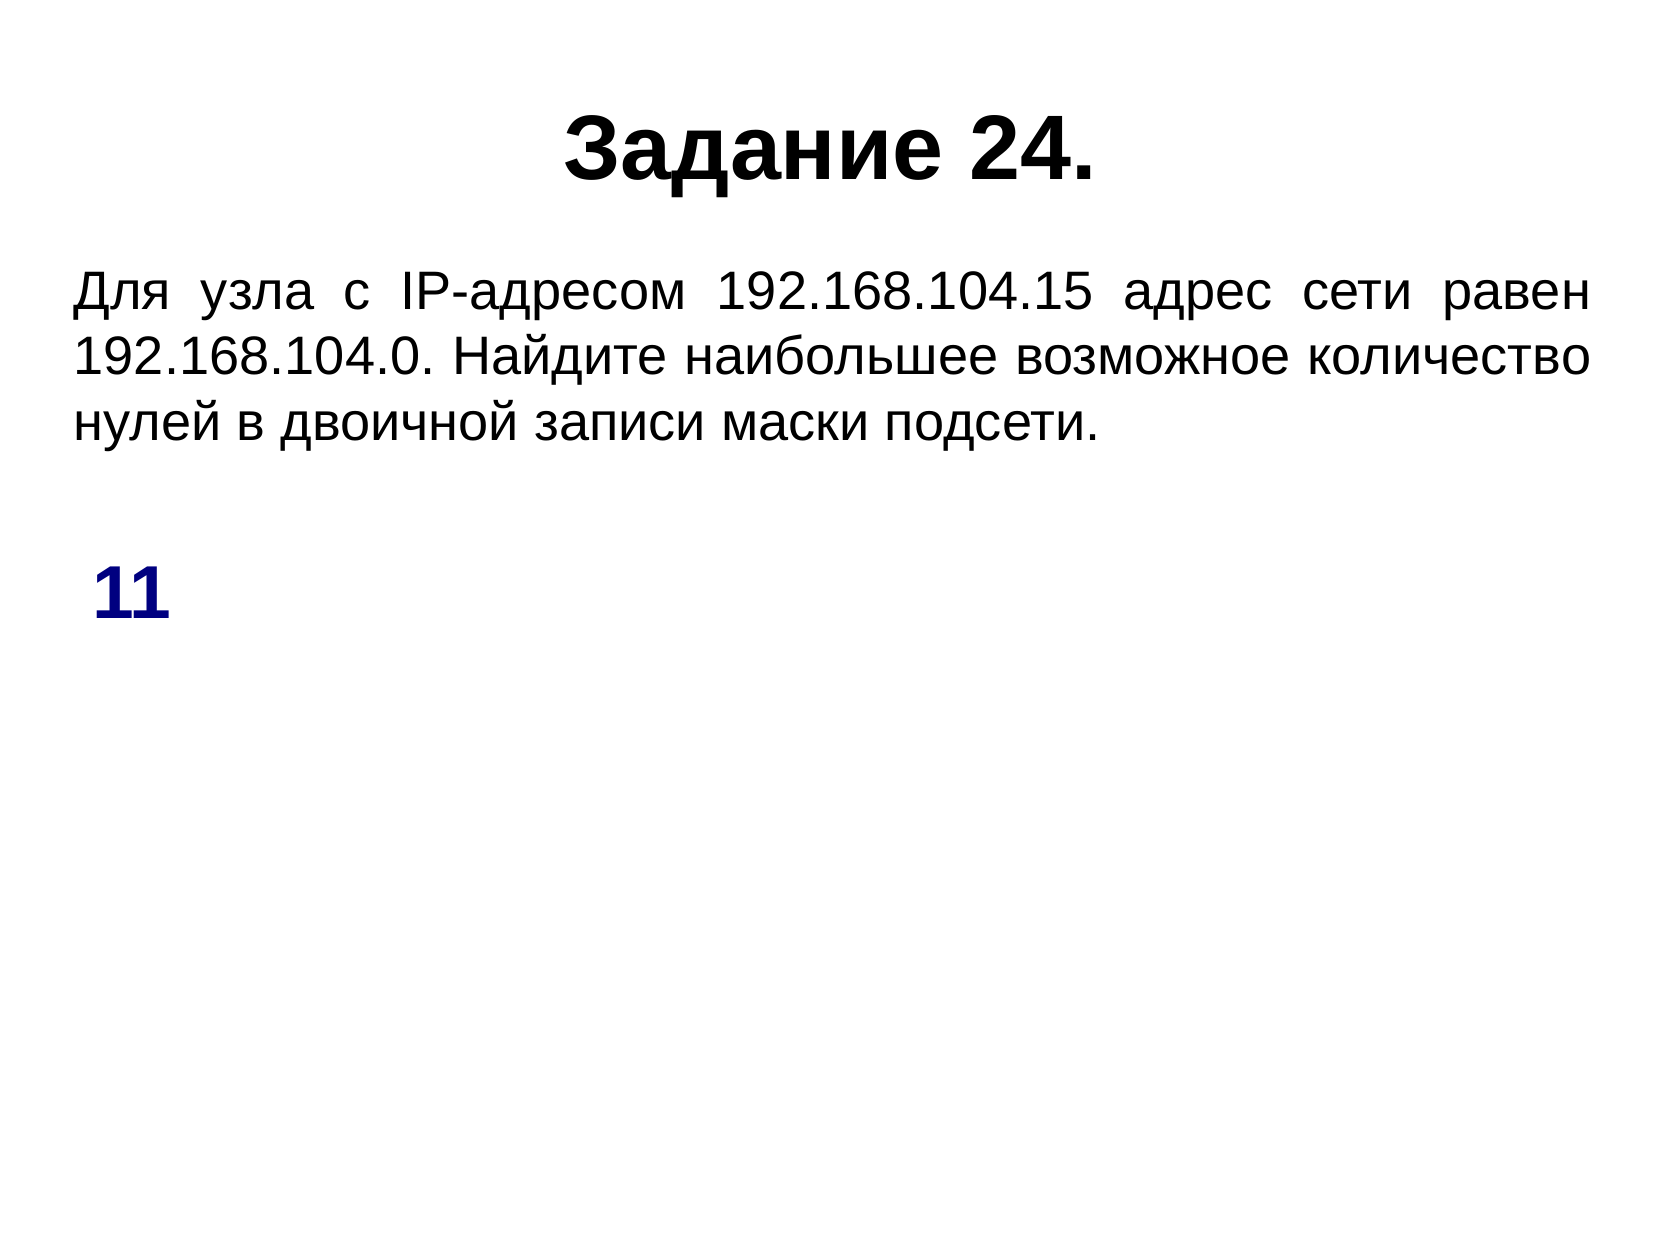

# Задание 24.
Для узла с IP-адресом 192.168.104.15 адрес сети равен 192.168.104.0. Найдите наибольшее возможное количество нулей в двоичной записи маски подсети.
 11